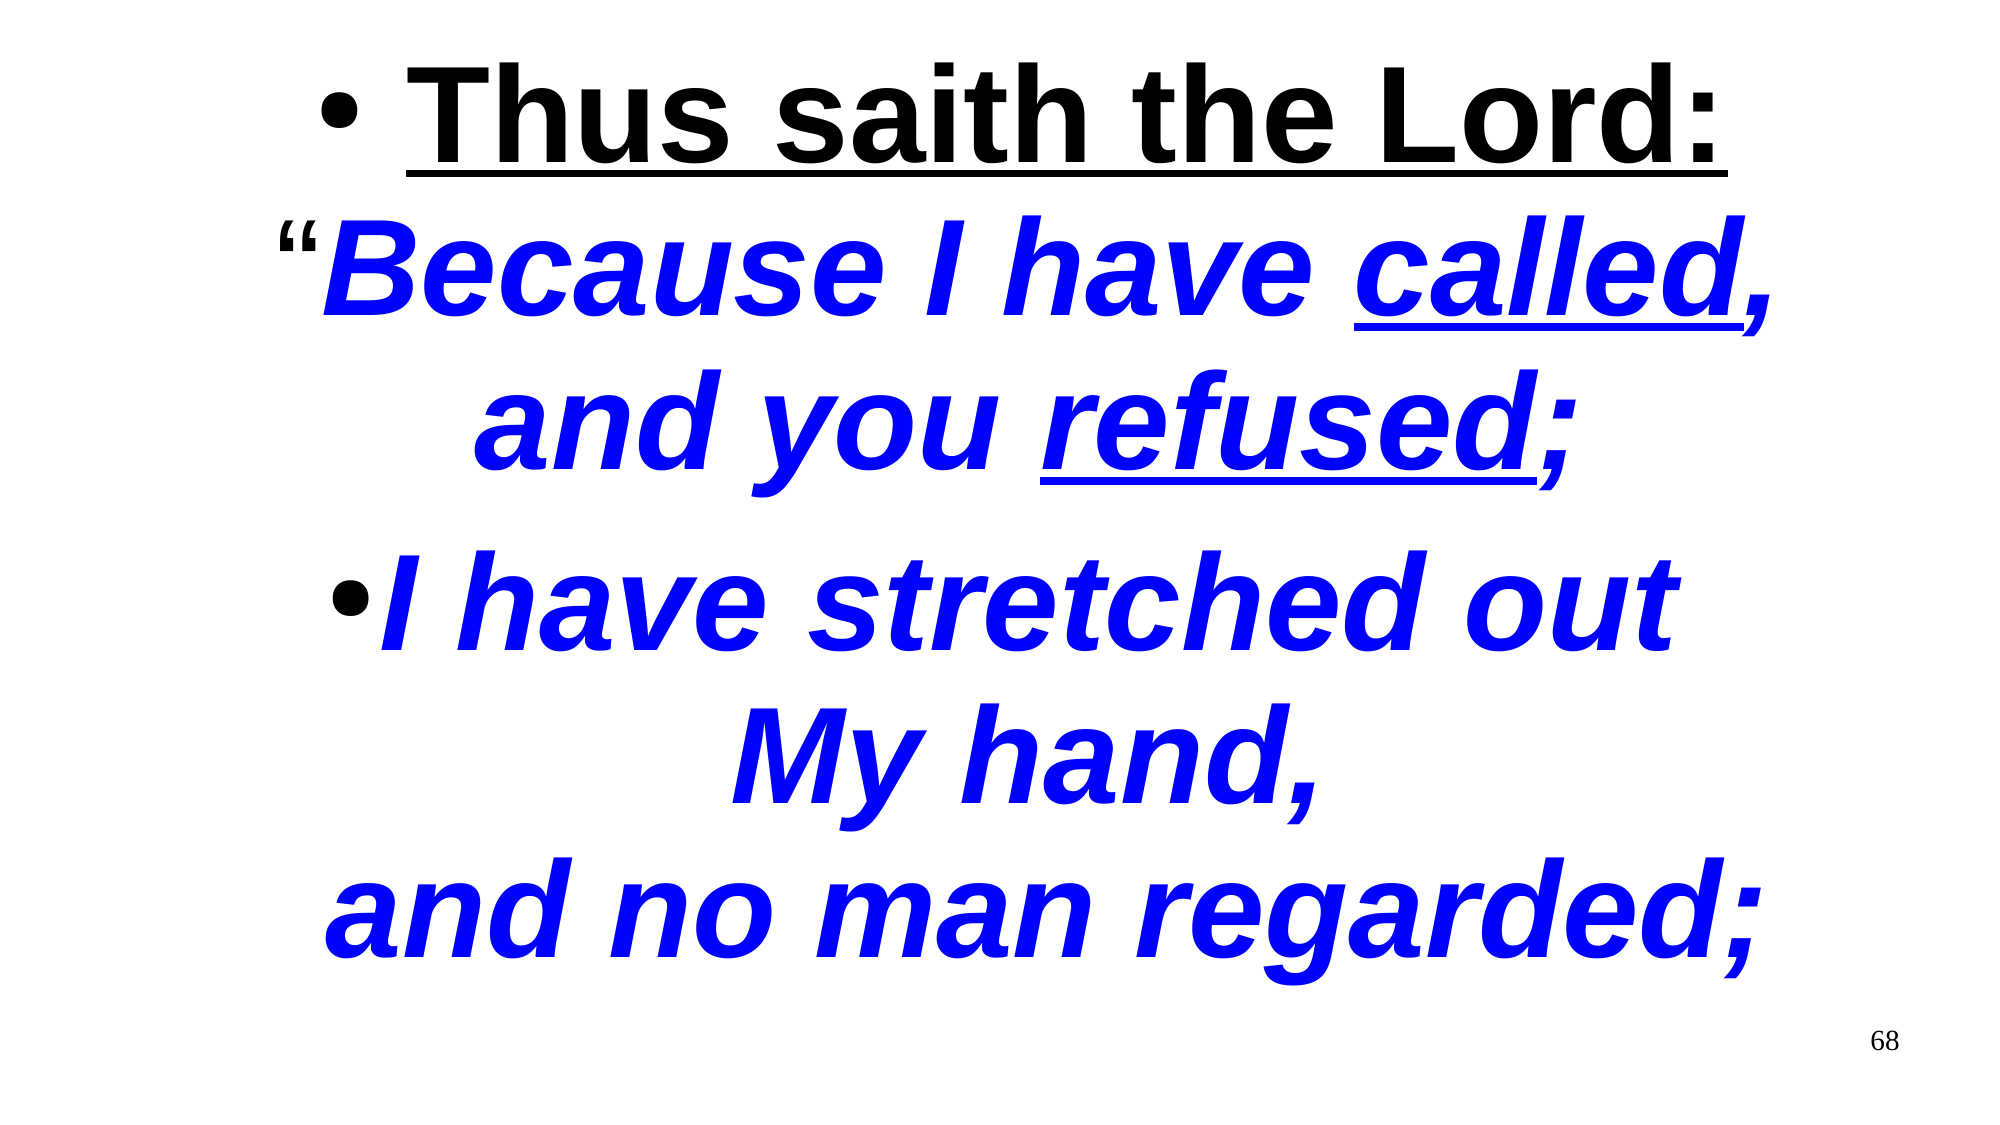

# Thus saith the Lord: “Because I have called, and you refused;
I have stretched out
My hand,
and no man regarded;
68